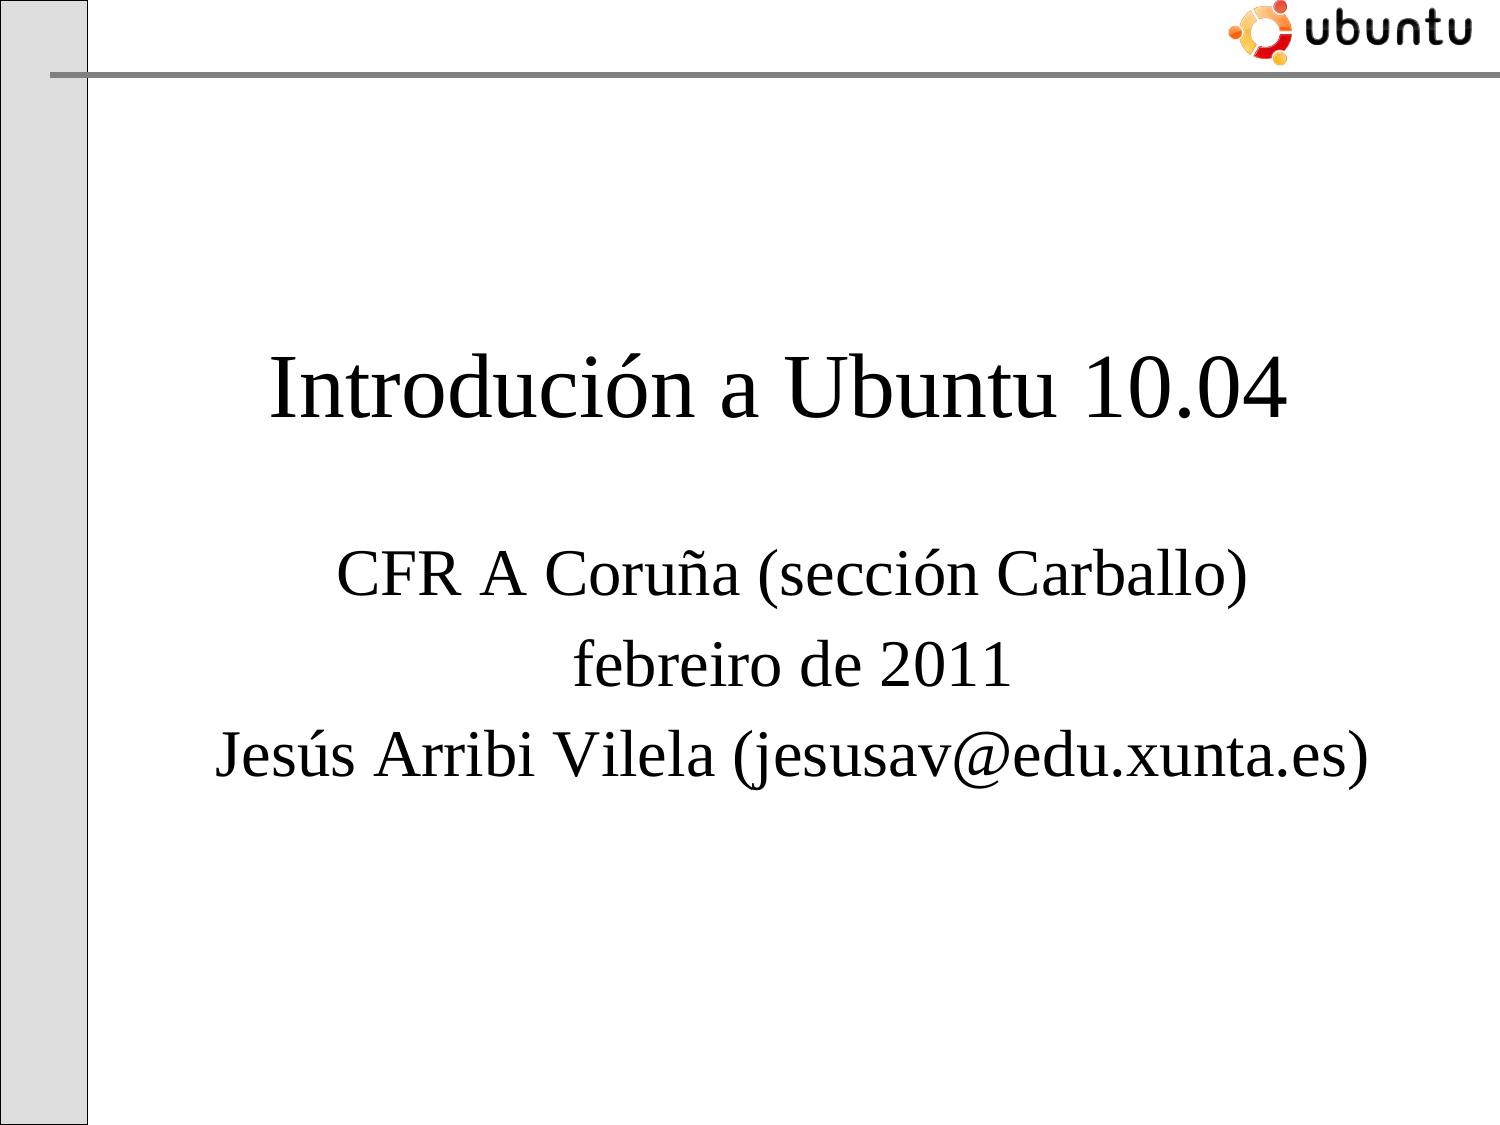

# Introdución a Ubuntu 10.04
CFR A Coruña (sección Carballo)
febreiro de 2011
Jesús Arribi Vilela (jesusav@edu.xunta.es)